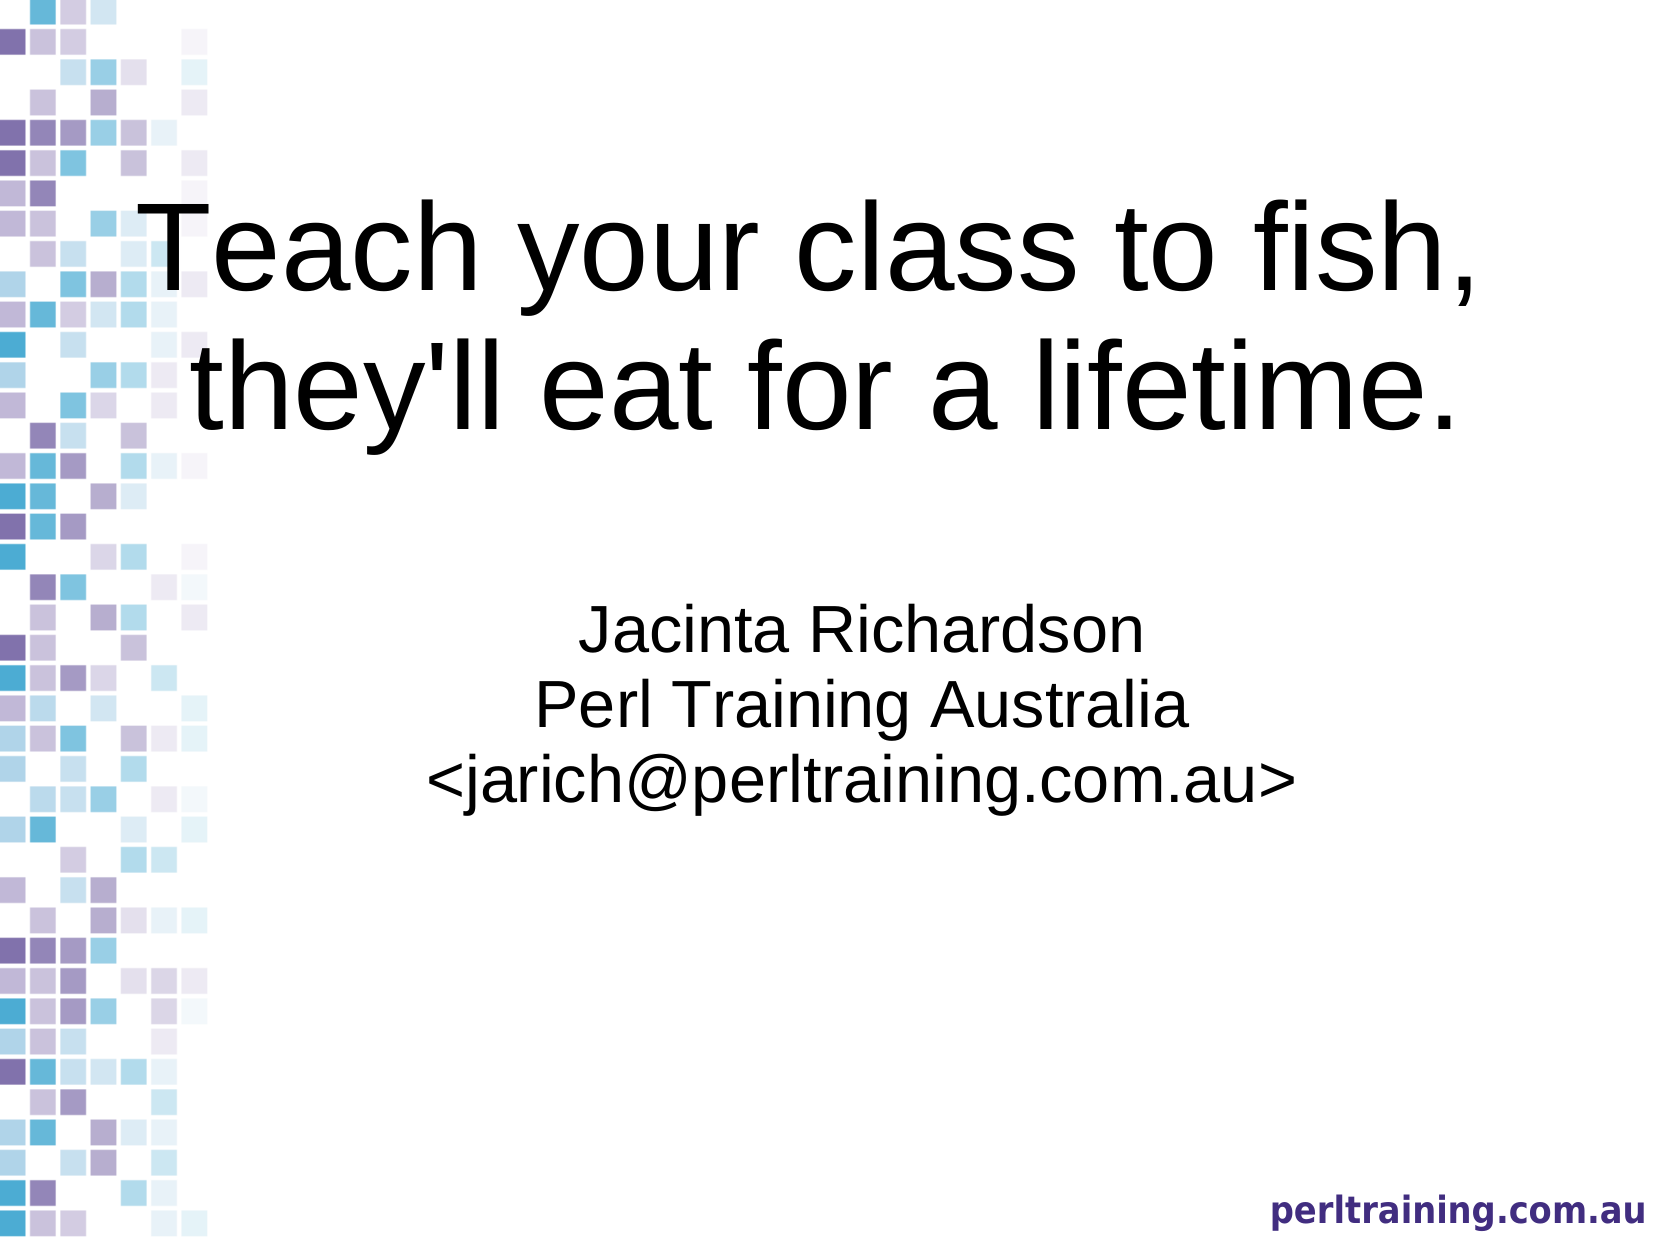

# Teach your class to fish, they'll eat for a lifetime.
Jacinta Richardson
Perl Training Australia
<jarich@perltraining.com.au>